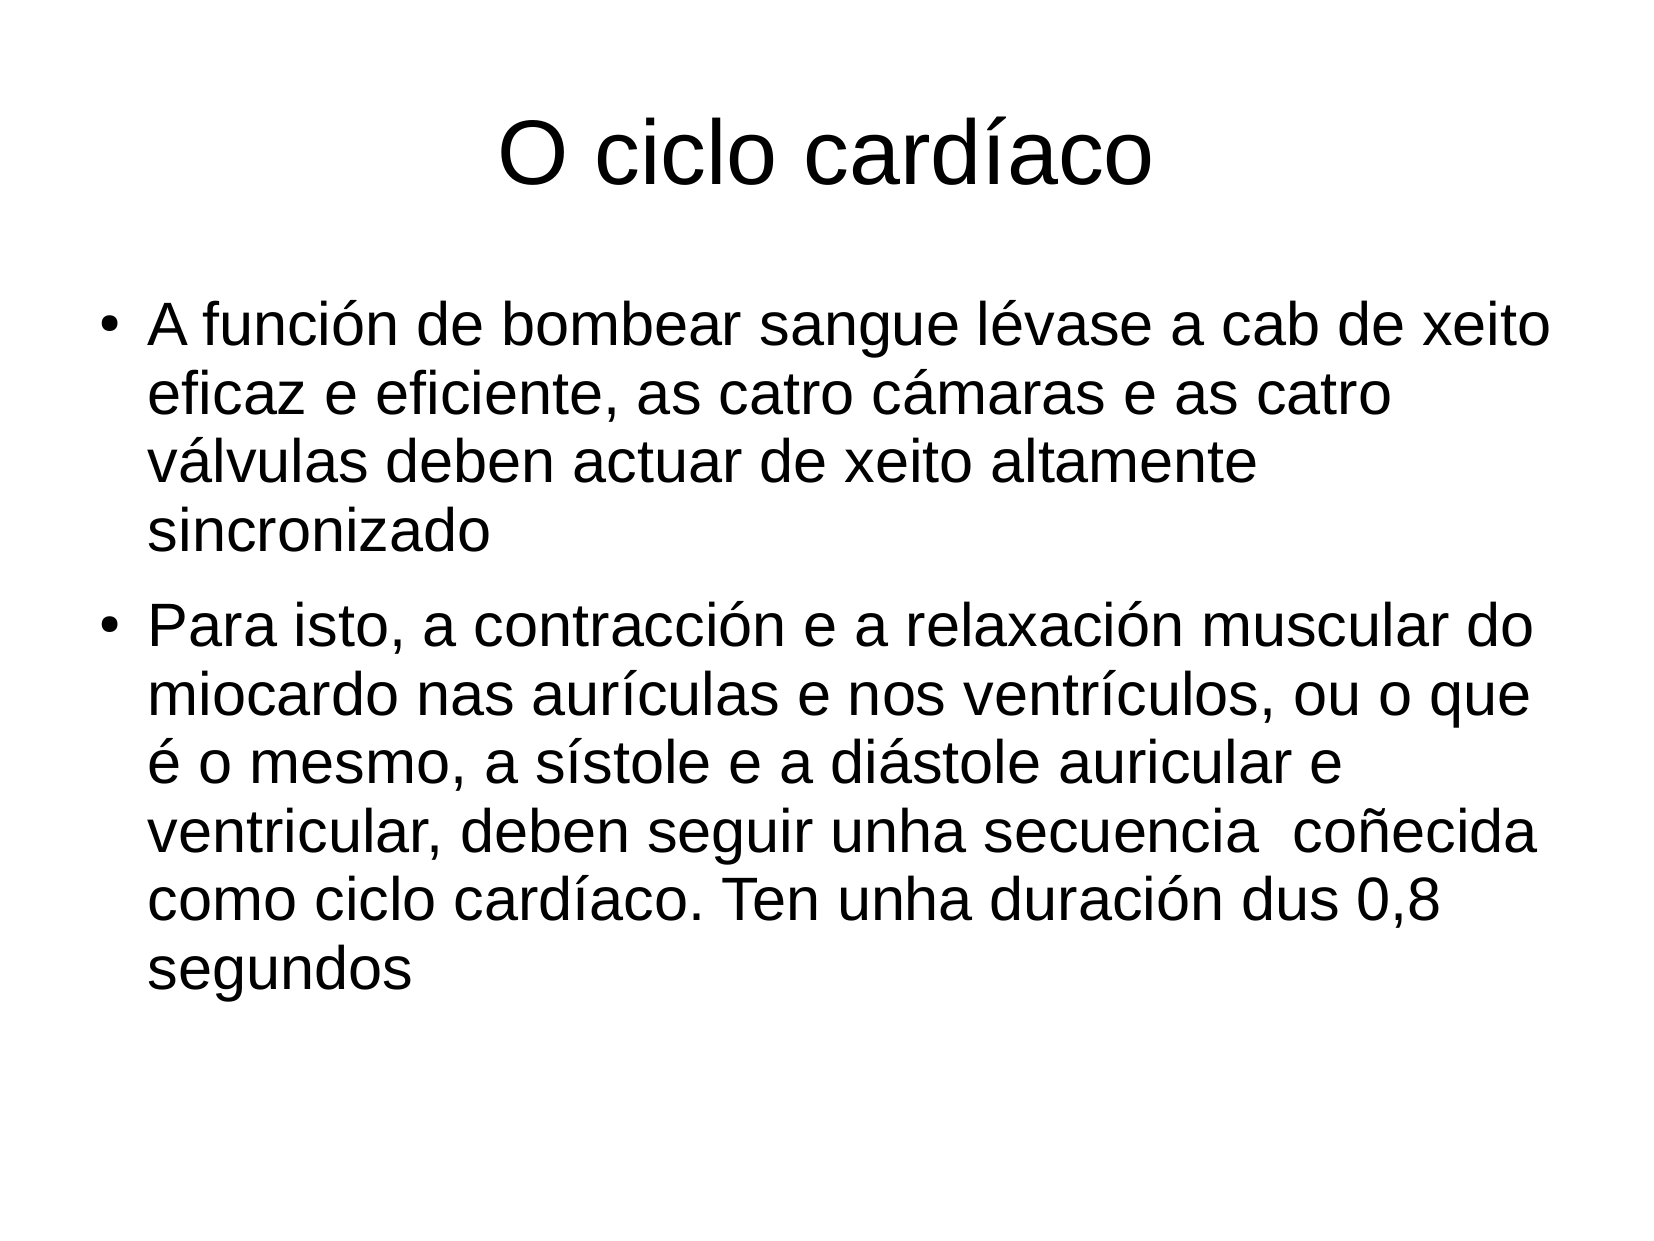

# O ciclo cardíaco
A función de bombear sangue lévase a cab de xeito eficaz e eficiente, as catro cámaras e as catro válvulas deben actuar de xeito altamente sincronizado
Para isto, a contracción e a relaxación muscular do miocardo nas aurículas e nos ventrículos, ou o que é o mesmo, a sístole e a diástole auricular e ventricular, deben seguir unha secuencia coñecida como ciclo cardíaco. Ten unha duración dus 0,8 segundos